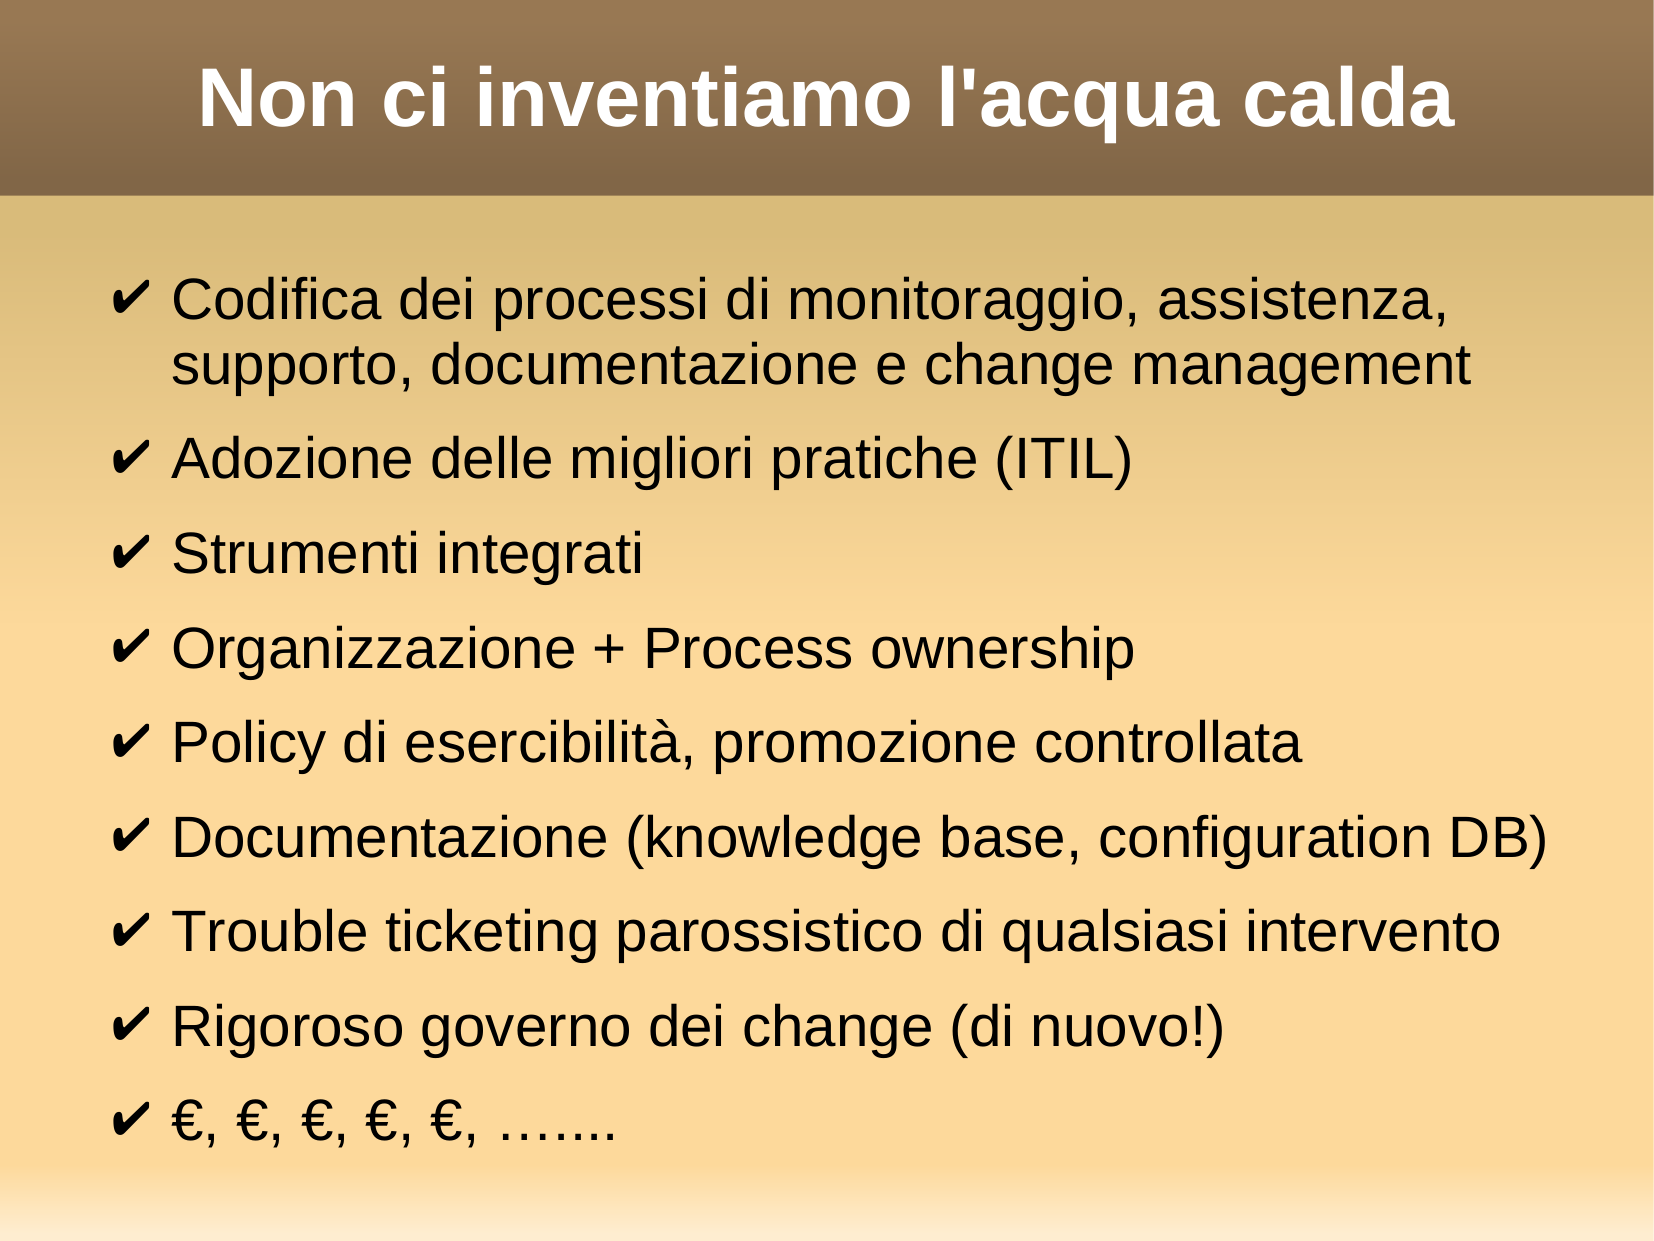

# Non ci inventiamo l'acqua calda
Codifica dei processi di monitoraggio, assistenza, supporto, documentazione e change management
Adozione delle migliori pratiche (ITIL)
Strumenti integrati
Organizzazione + Process ownership
Policy di esercibilità, promozione controllata
Documentazione (knowledge base, configuration DB)
Trouble ticketing parossistico di qualsiasi intervento
Rigoroso governo dei change (di nuovo!)
€, €, €, €, €, …....